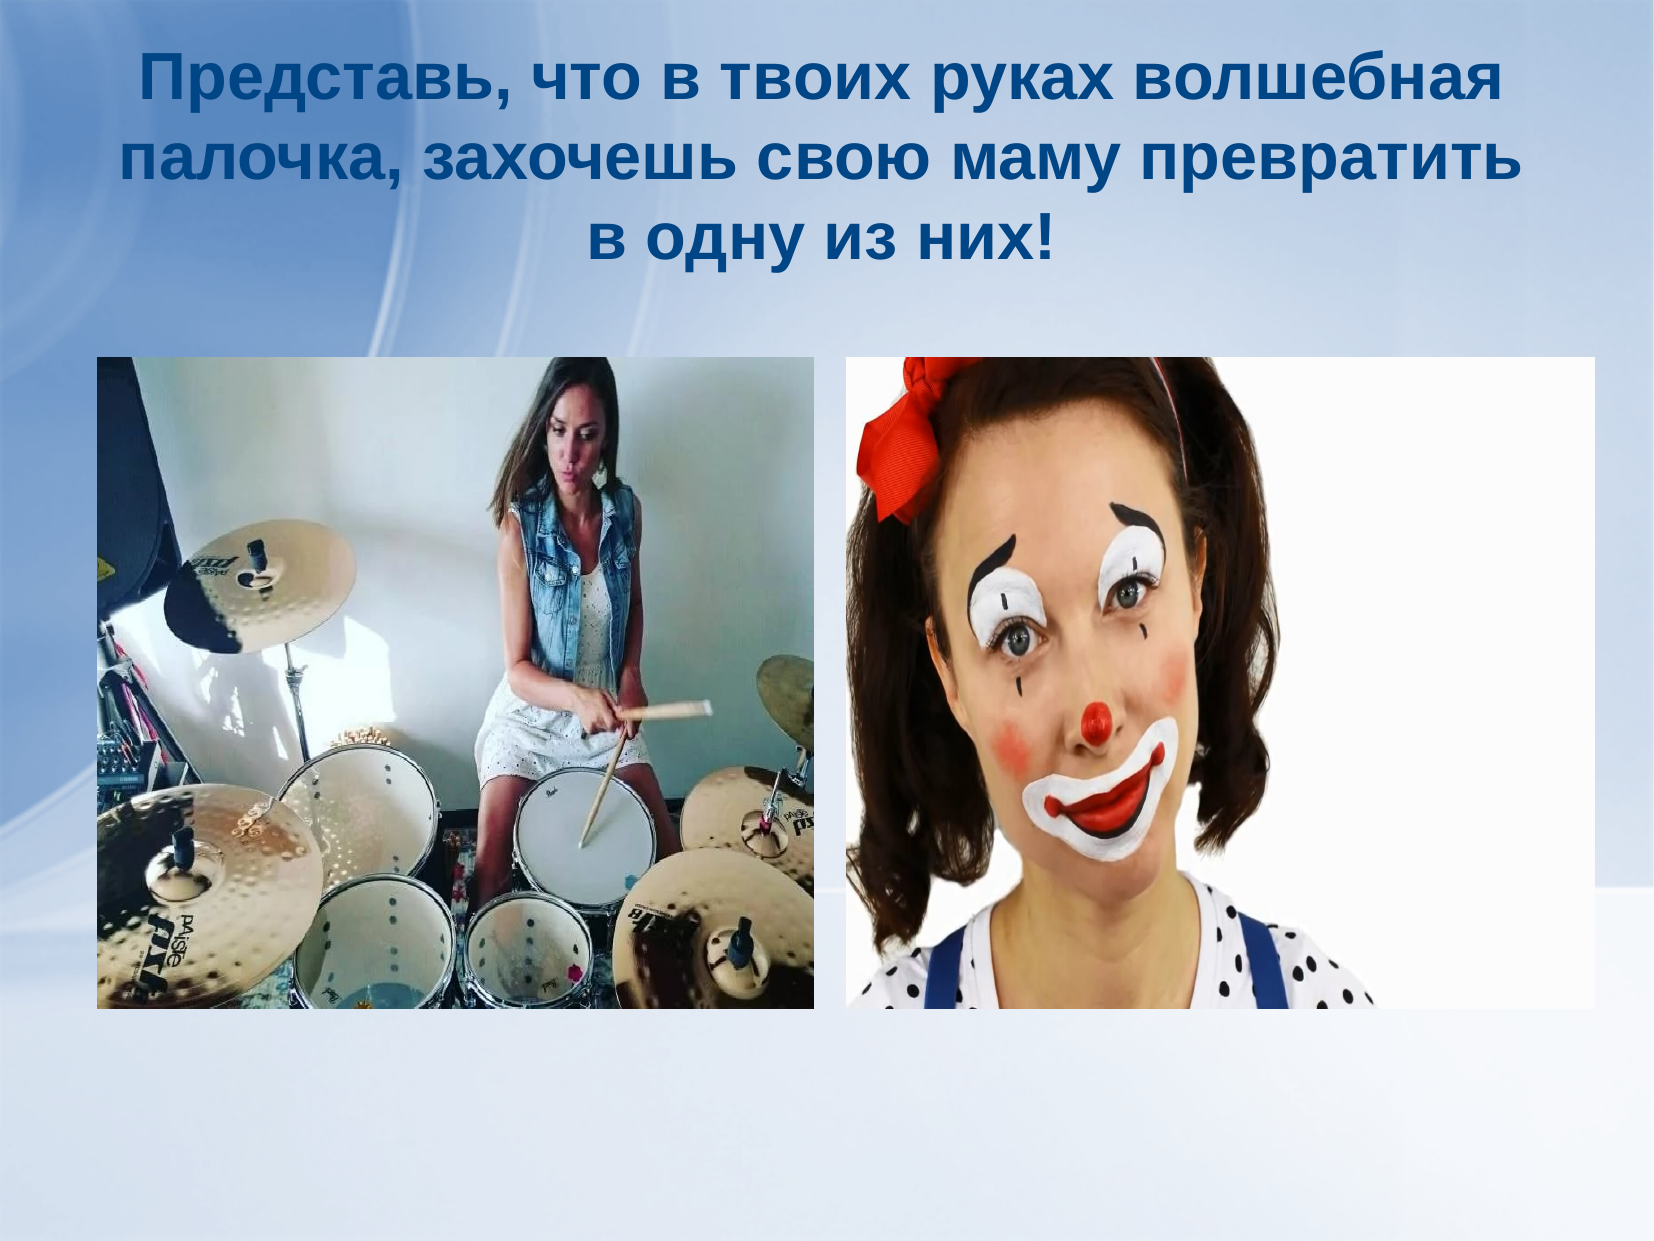

# Представь, что в твоих руках волшебная палочка, захочешь свою маму превратить в одну из них!